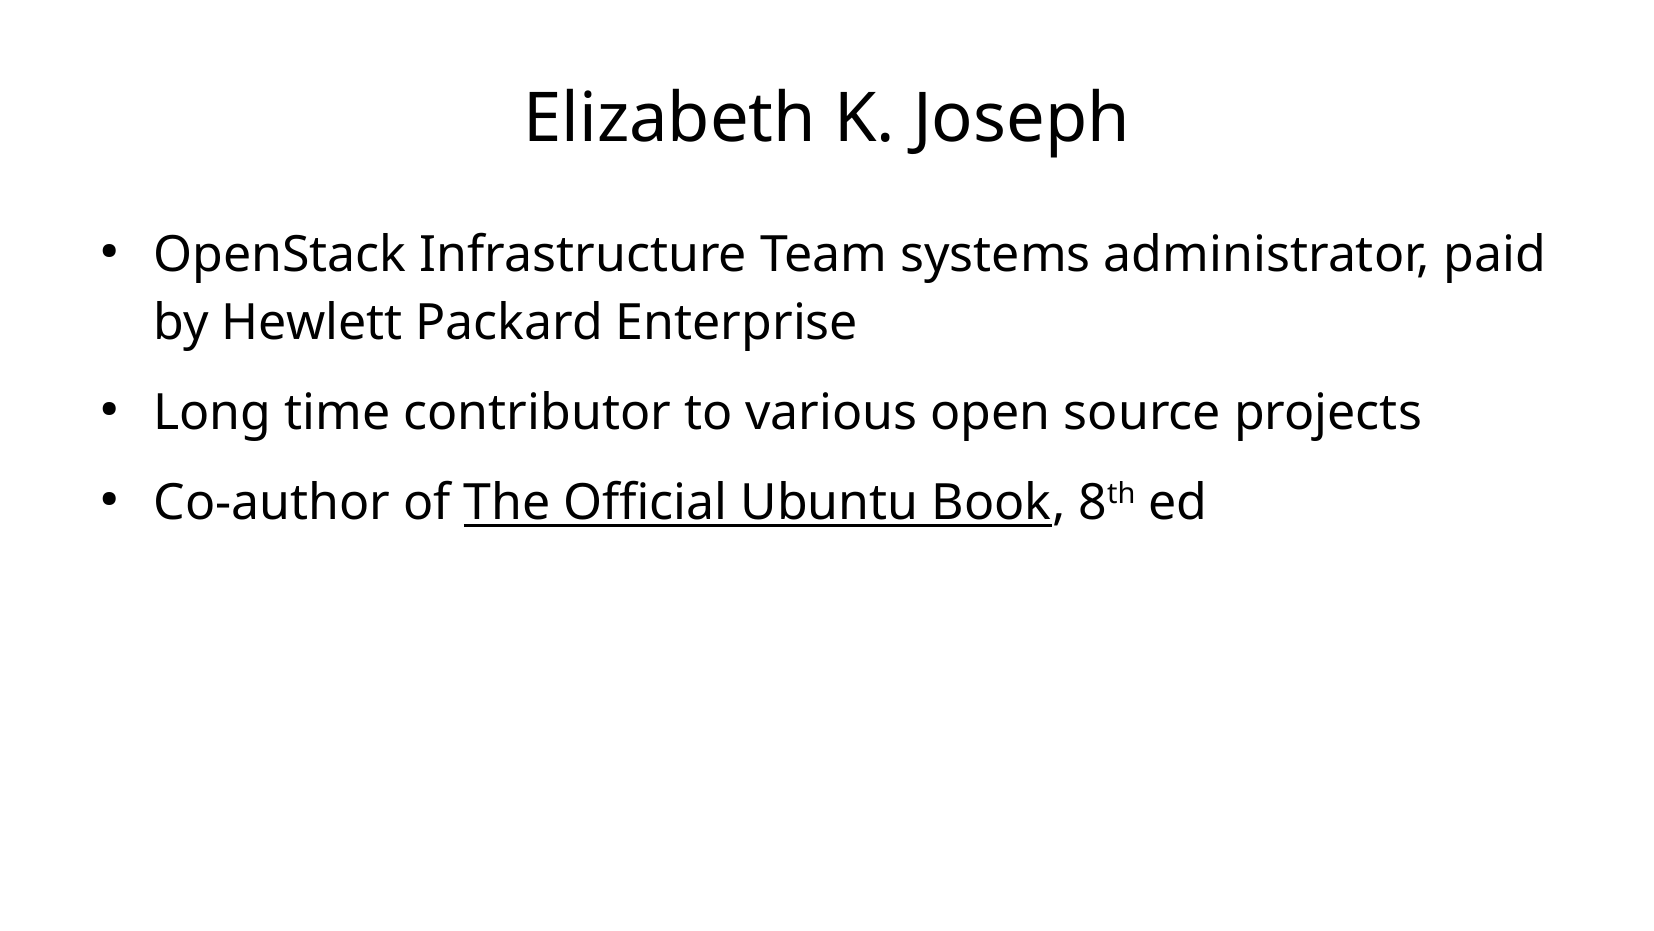

# Elizabeth K. Joseph
OpenStack Infrastructure Team systems administrator, paid by Hewlett Packard Enterprise
Long time contributor to various open source projects
Co-author of The Official Ubuntu Book, 8th ed